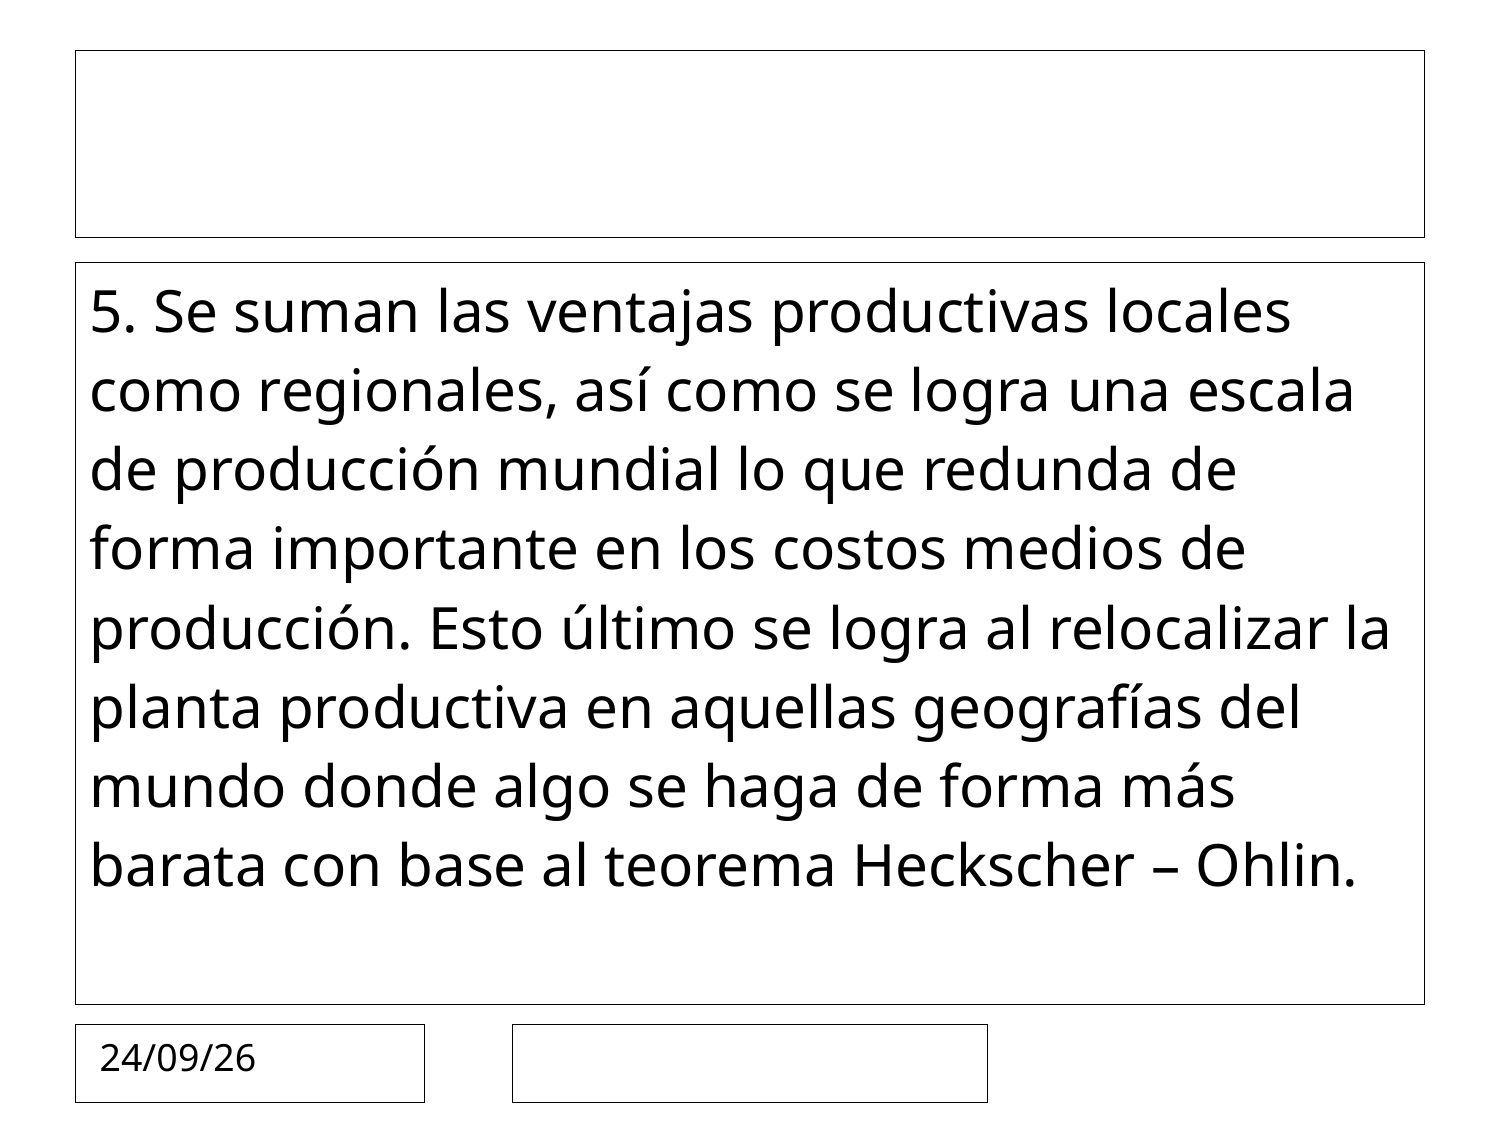

#
5. Se suman las ventajas productivas locales como regionales, así como se logra una escala de producción mundial lo que redunda de forma importante en los costos medios de producción. Esto último se logra al relocalizar la planta productiva en aquellas geografías del mundo donde algo se haga de forma más barata con base al teorema Heckscher – Ohlin.